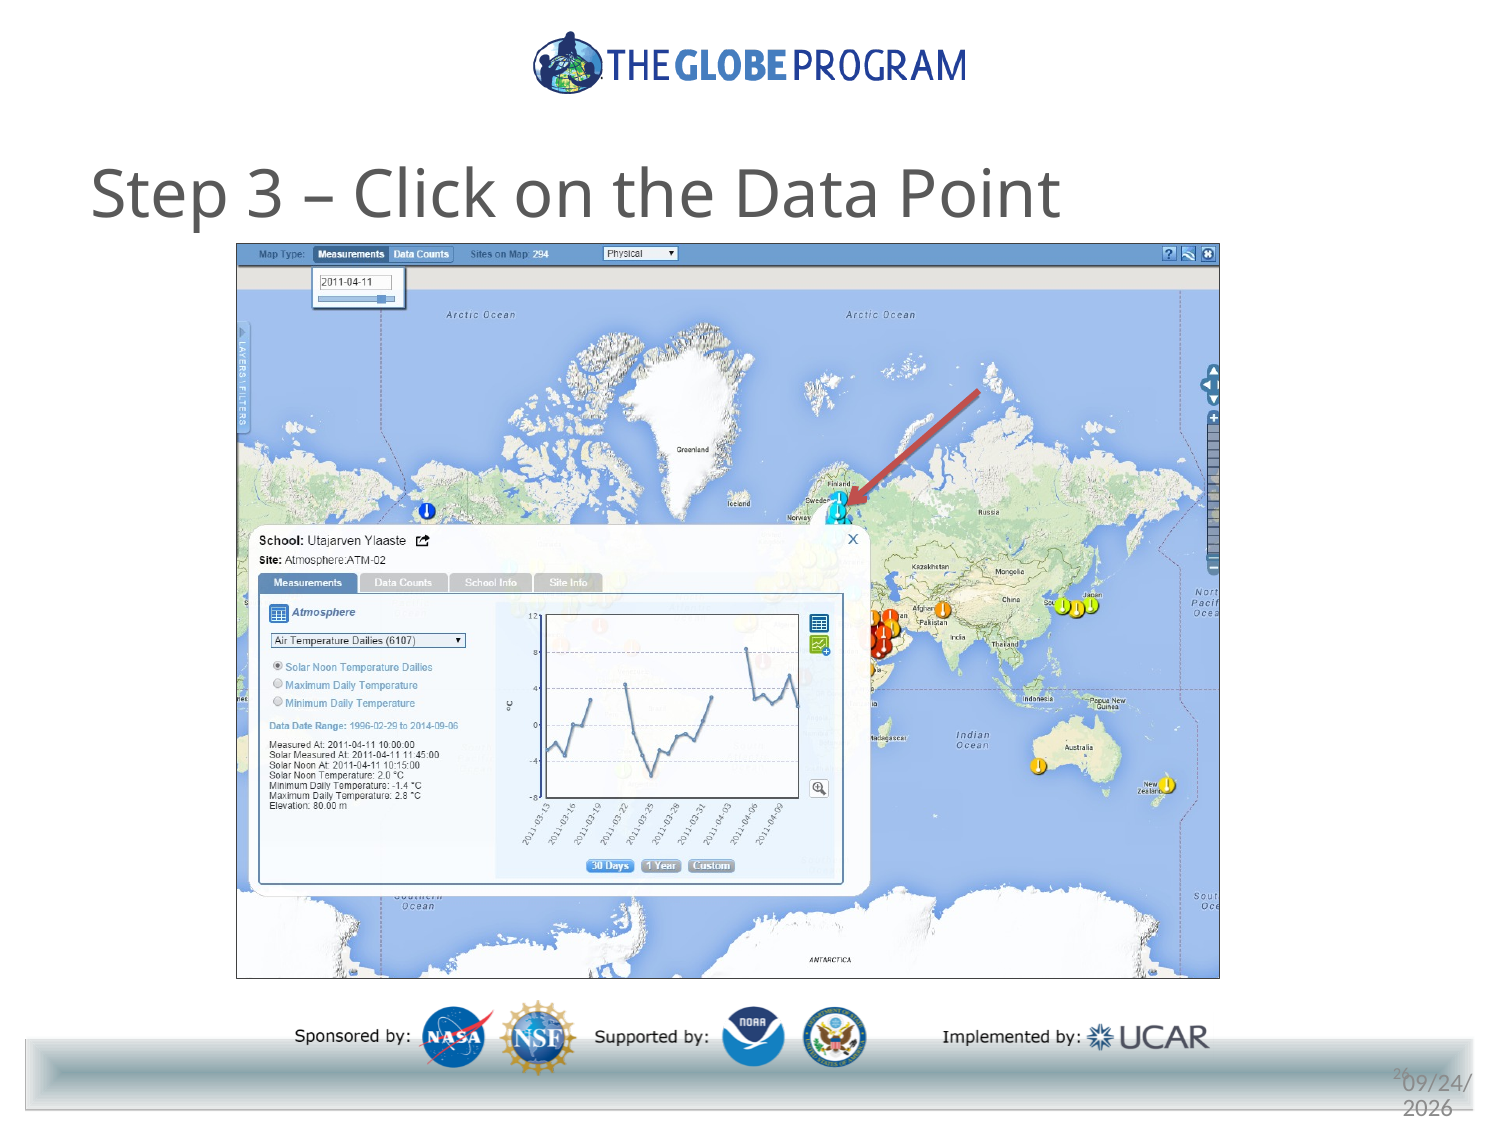

# Step 3 – Click on the Data Point